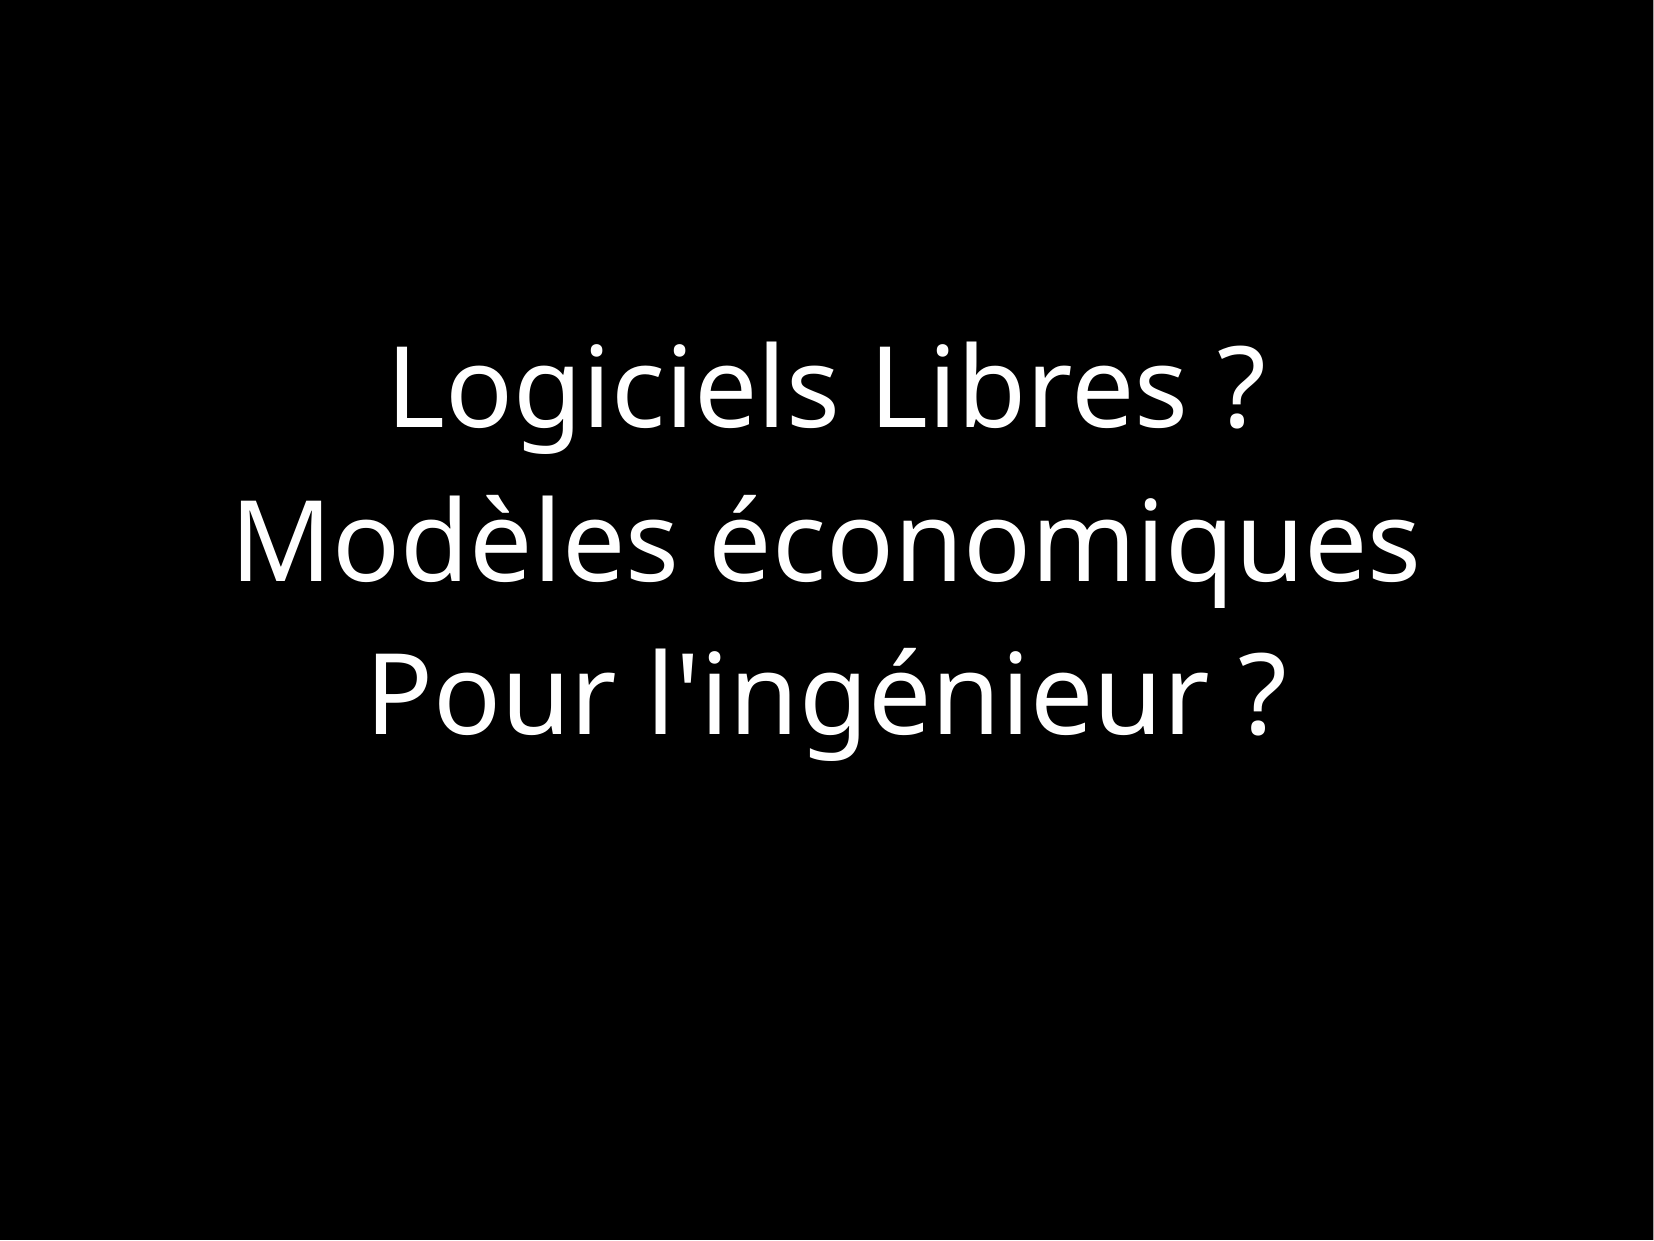

# Logiciels Libres ? Modèles économiques Pour l'ingénieur ?